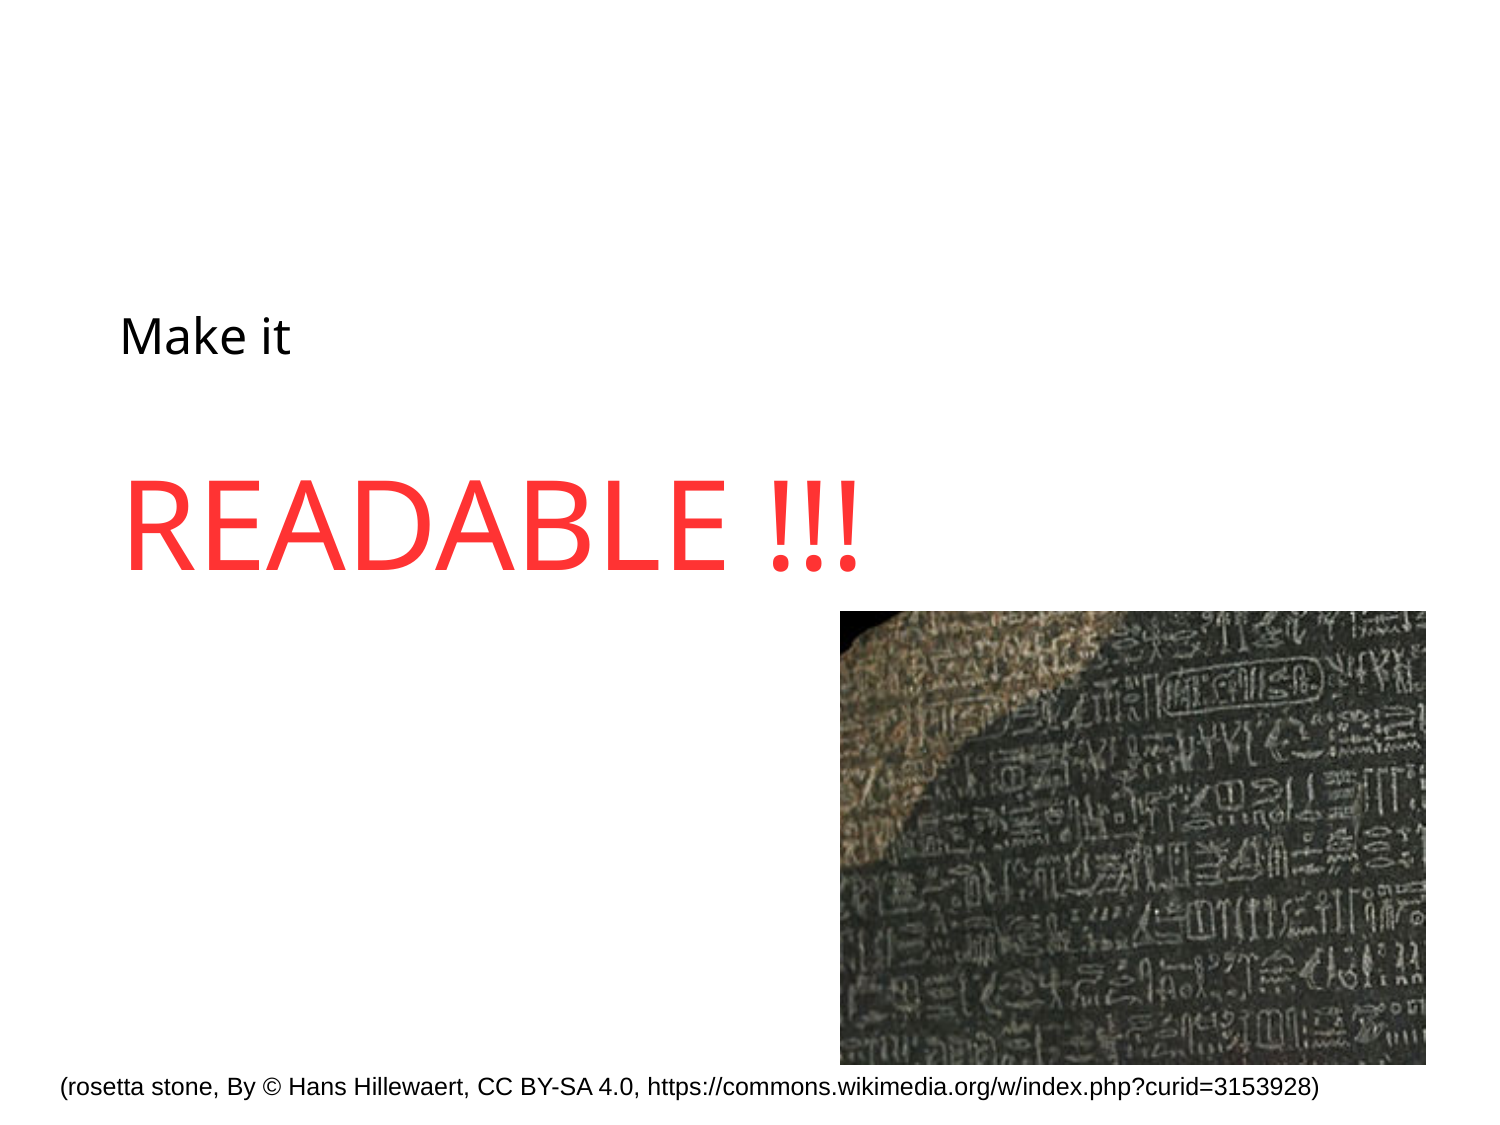

Make it
READABLE !!!
(rosetta stone, By © Hans Hillewaert, CC BY-SA 4.0, https://commons.wikimedia.org/w/index.php?curid=3153928)